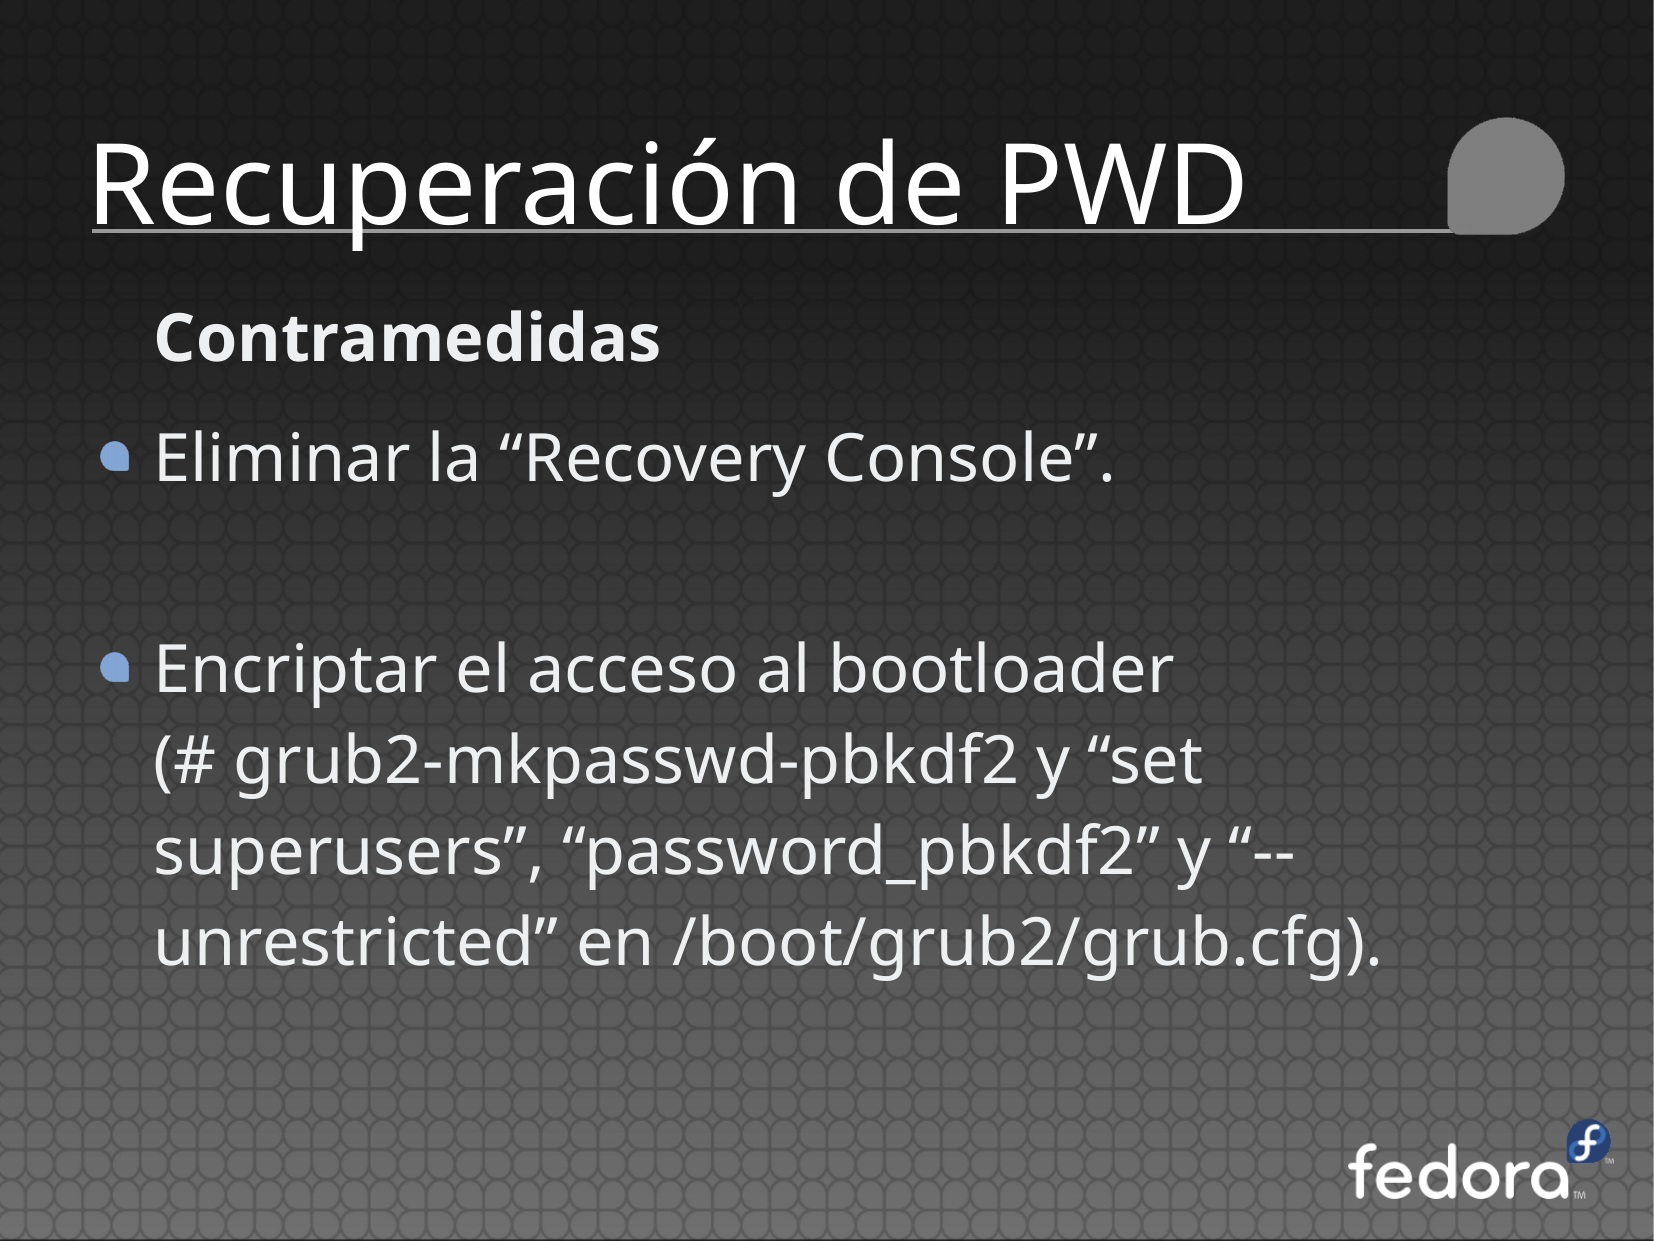

# Recuperación de PWD
Contramedidas
Eliminar la “Recovery Console”.
Encriptar el acceso al bootloader
(# grub2-mkpasswd-pbkdf2 y “set superusers”, “password_pbkdf2” y “--unrestricted” en /boot/grub2/grub.cfg).